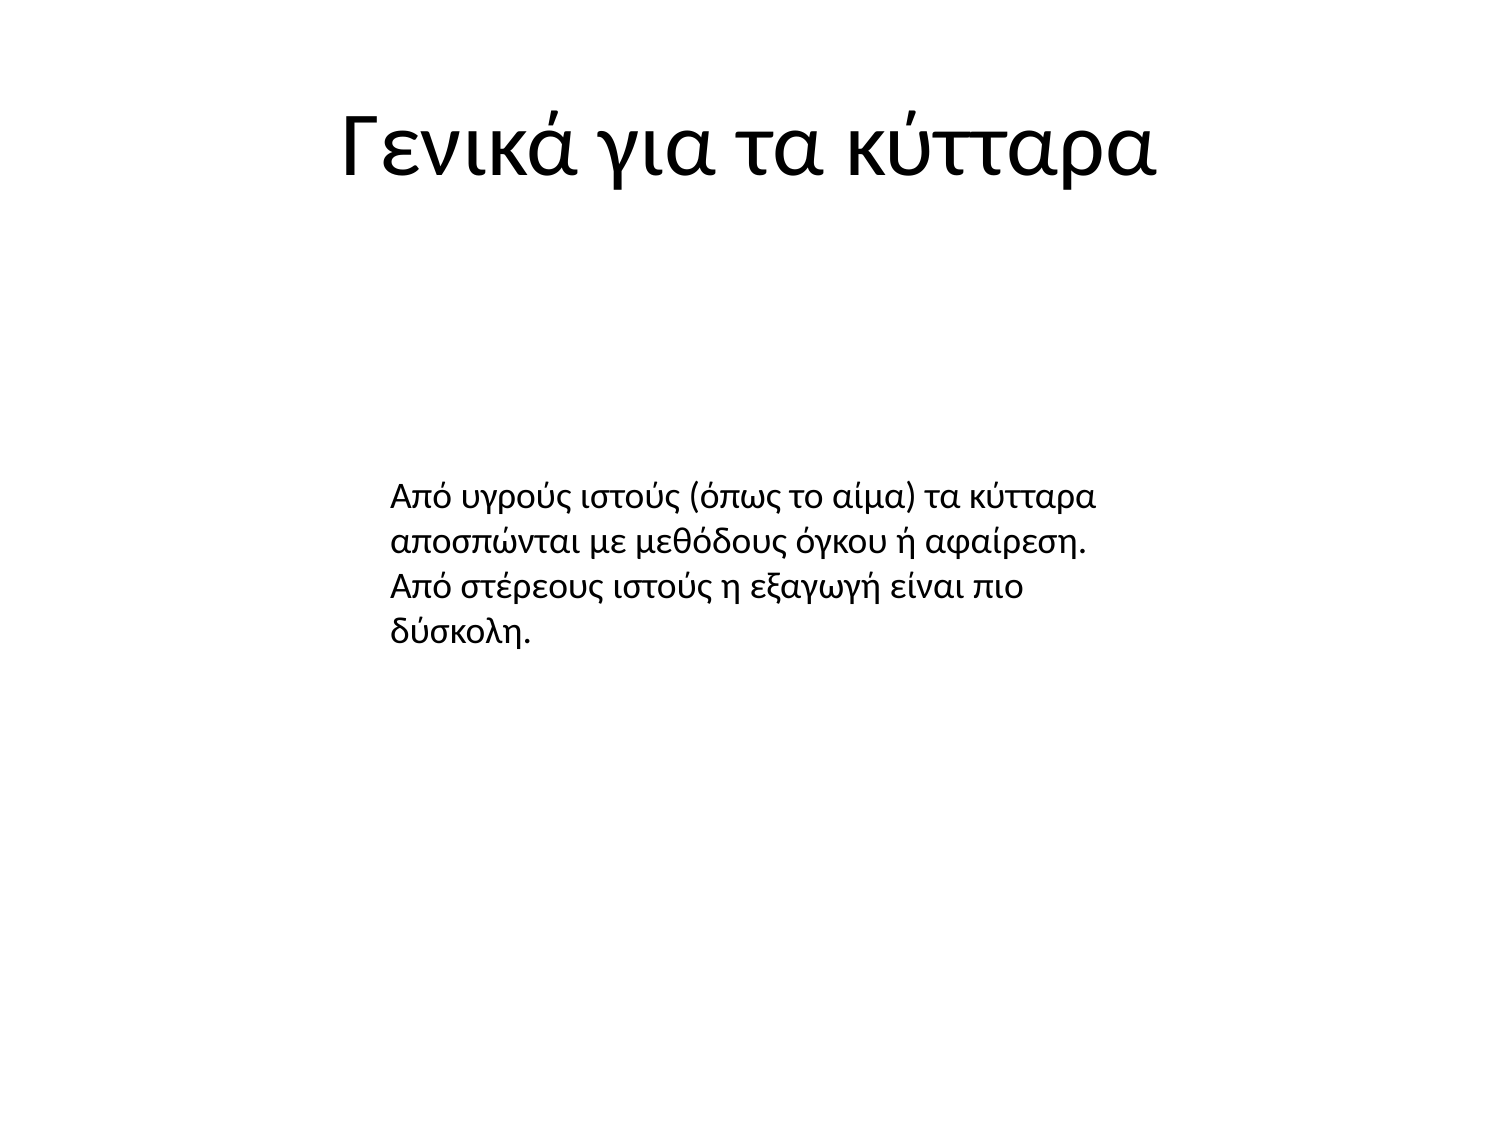

# Γενικά για τα κύτταρα
Από υγρούς ιστούς (όπως το αίμα) τα κύτταρα αποσπώνται με μεθόδους όγκου ή αφαίρεση. Από στέρεους ιστούς η εξαγωγή είναι πιο δύσκολη.